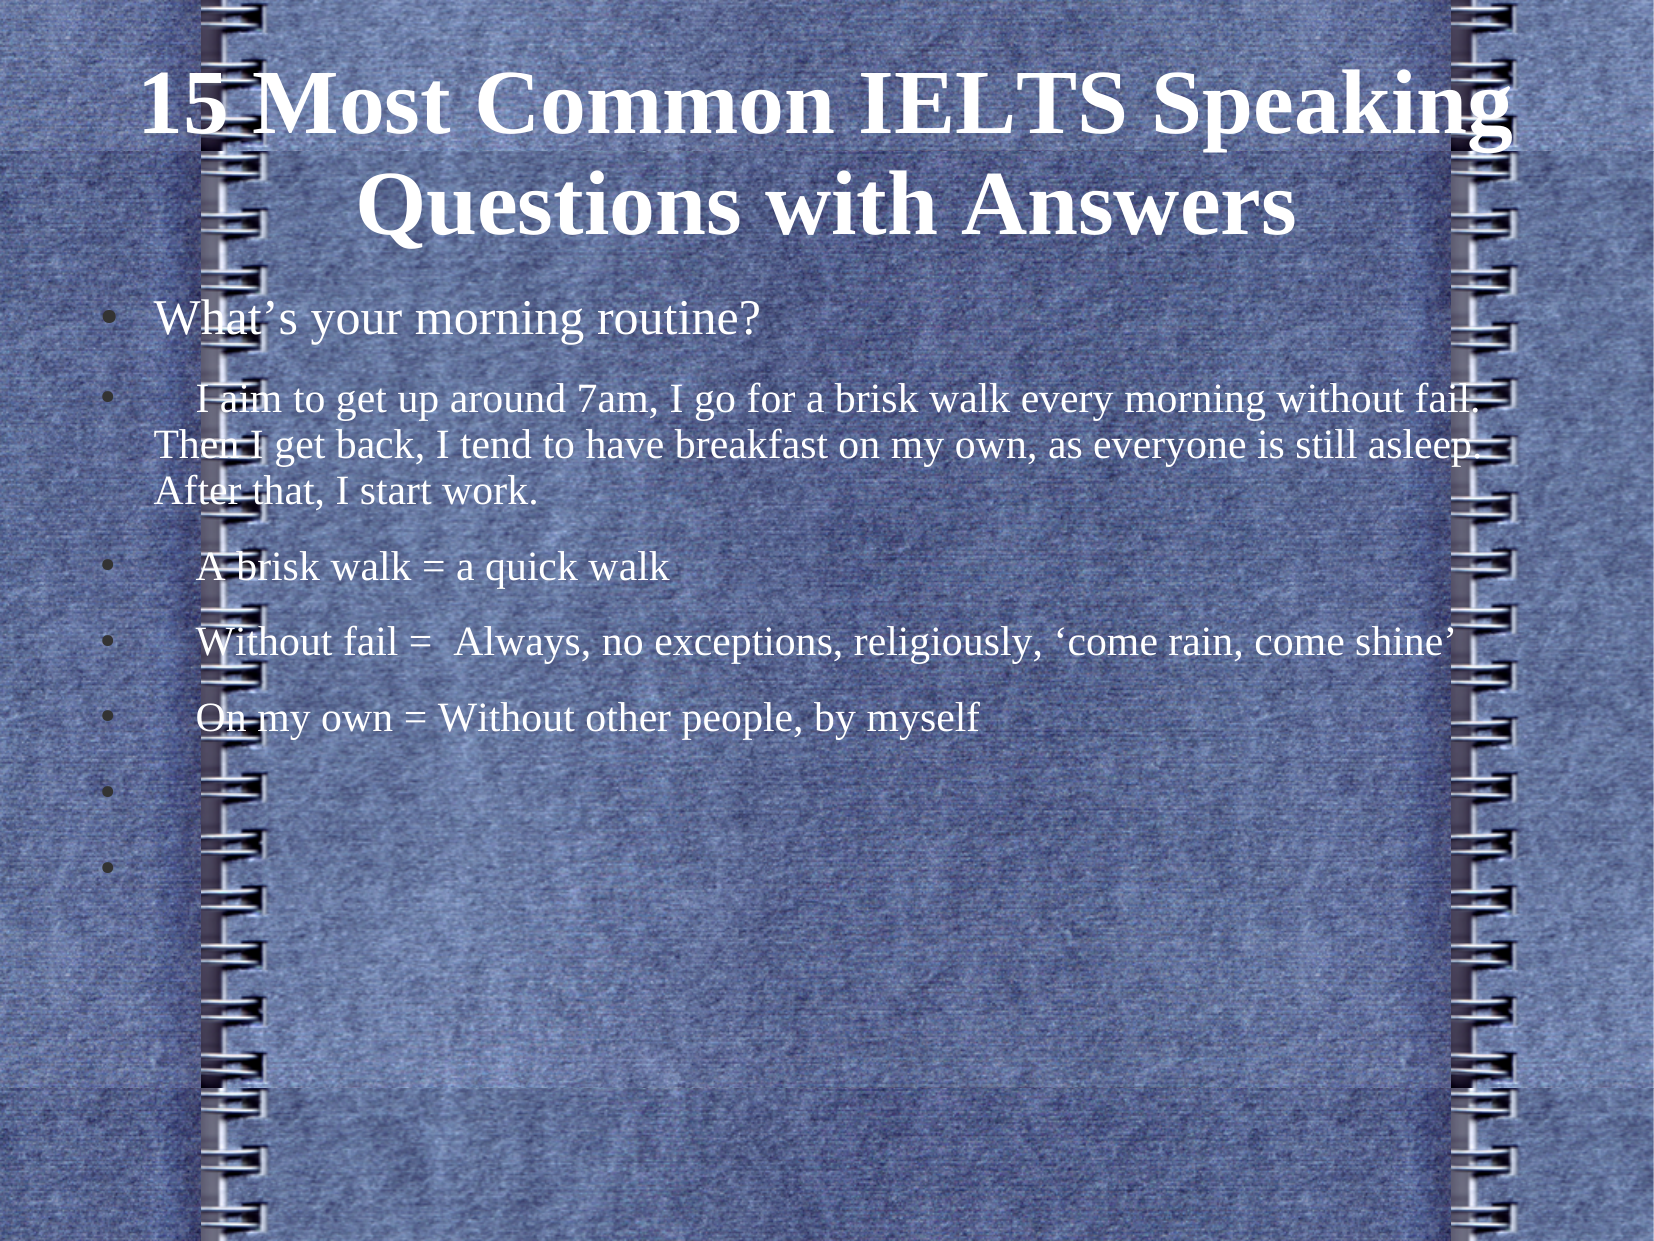

# 15 Most Common IELTS Speaking Questions with Answers
What’s your morning routine?
 I aim to get up around 7am, I go for a brisk walk every morning without fail. Then I get back, I tend to have breakfast on my own, as everyone is still asleep. After that, I start work.
 A brisk walk = a quick walk
 Without fail = Always, no exceptions, religiously, ‘come rain, come shine’
 On my own = Without other people, by myself